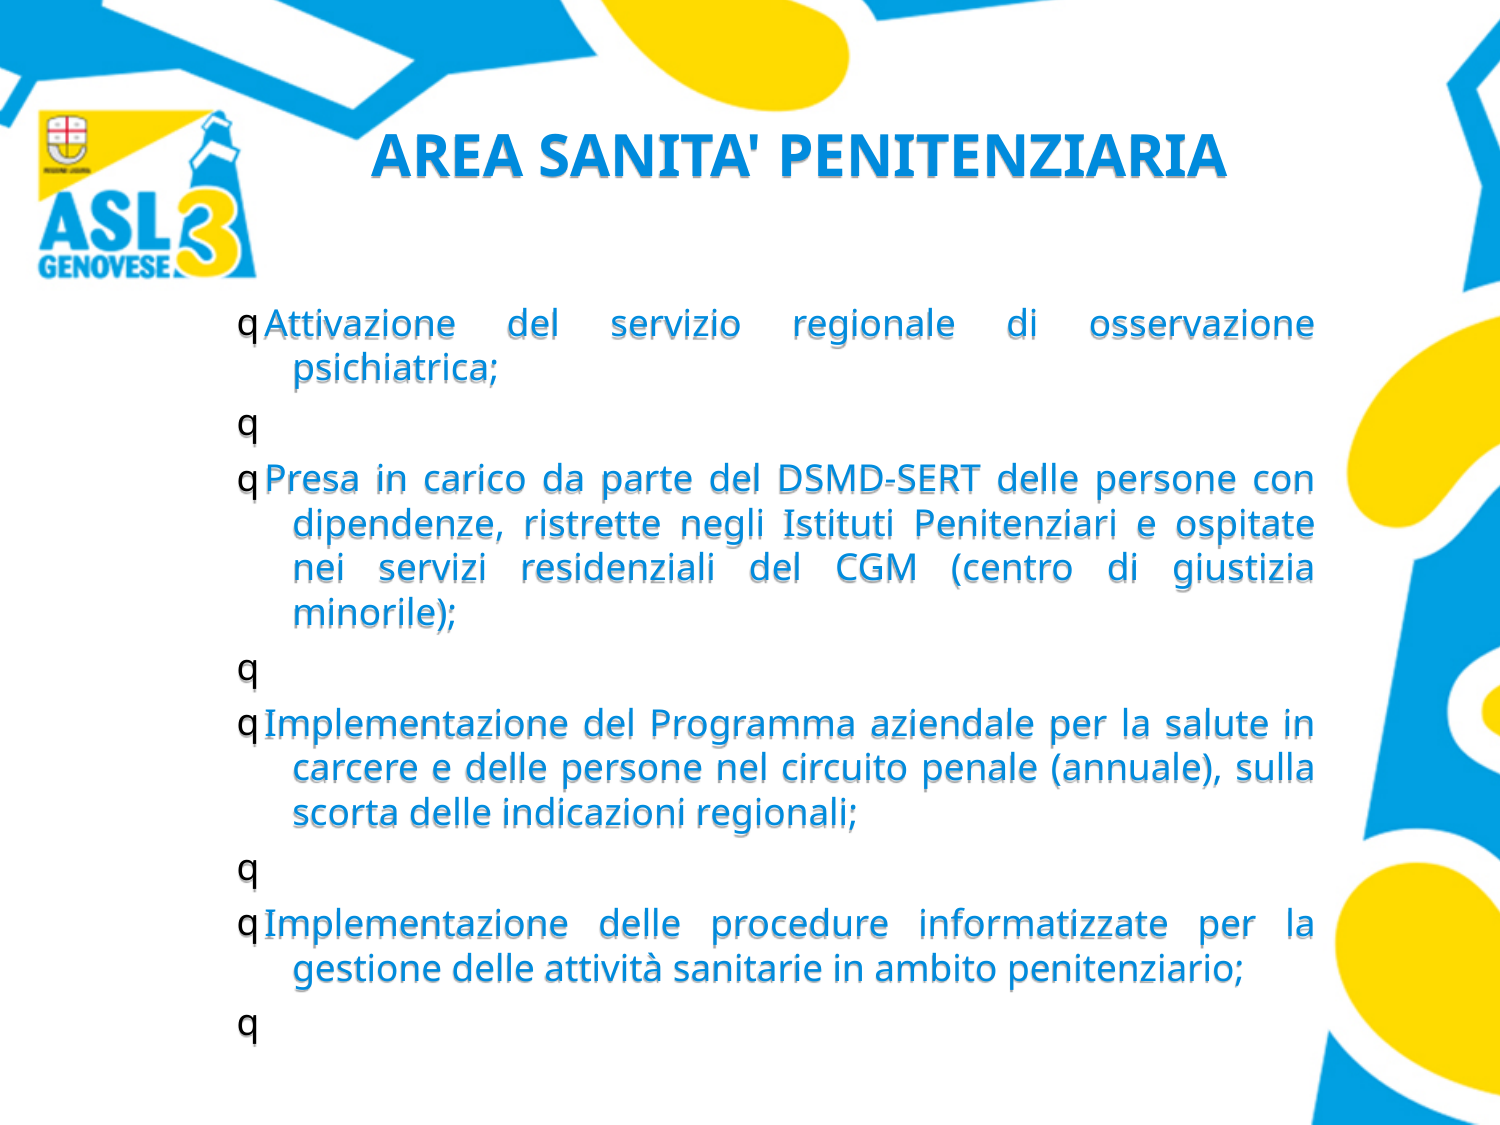

# AREA SANITA' PENITENZIARIA
Attivazione del servizio regionale di osservazione psichiatrica;
Presa in carico da parte del DSMD-SERT delle persone con dipendenze, ristrette negli Istituti Penitenziari e ospitate nei servizi residenziali del CGM (centro di giustizia minorile);
Implementazione del Programma aziendale per la salute in carcere e delle persone nel circuito penale (annuale), sulla scorta delle indicazioni regionali;
Implementazione delle procedure informatizzate per la gestione delle attività sanitarie in ambito penitenziario;